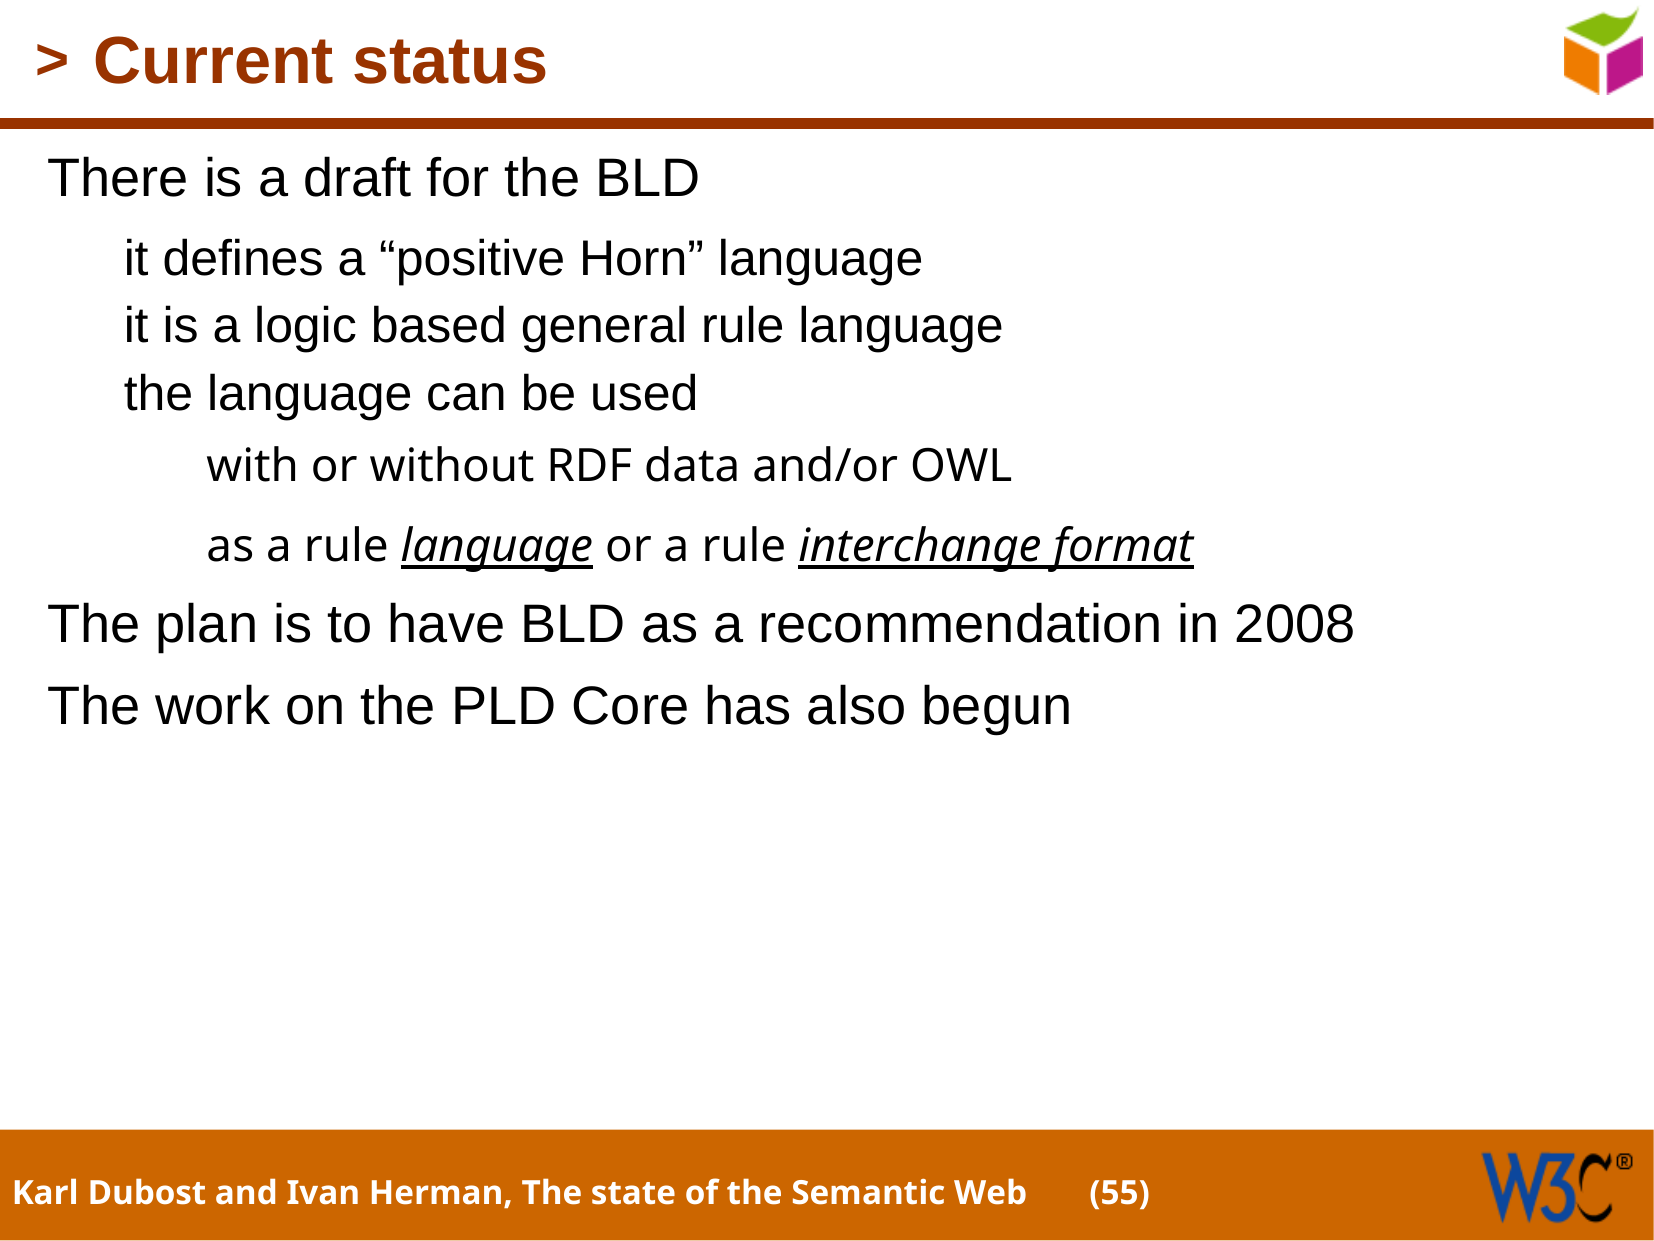

# Current status
There is a draft for the BLD
it defines a “positive Horn” language
it is a logic based general rule language
the language can be used
with or without RDF data and/or OWL
as a rule language or a rule interchange format
The plan is to have BLD as a recommendation in 2008
The work on the PLD Core has also begun